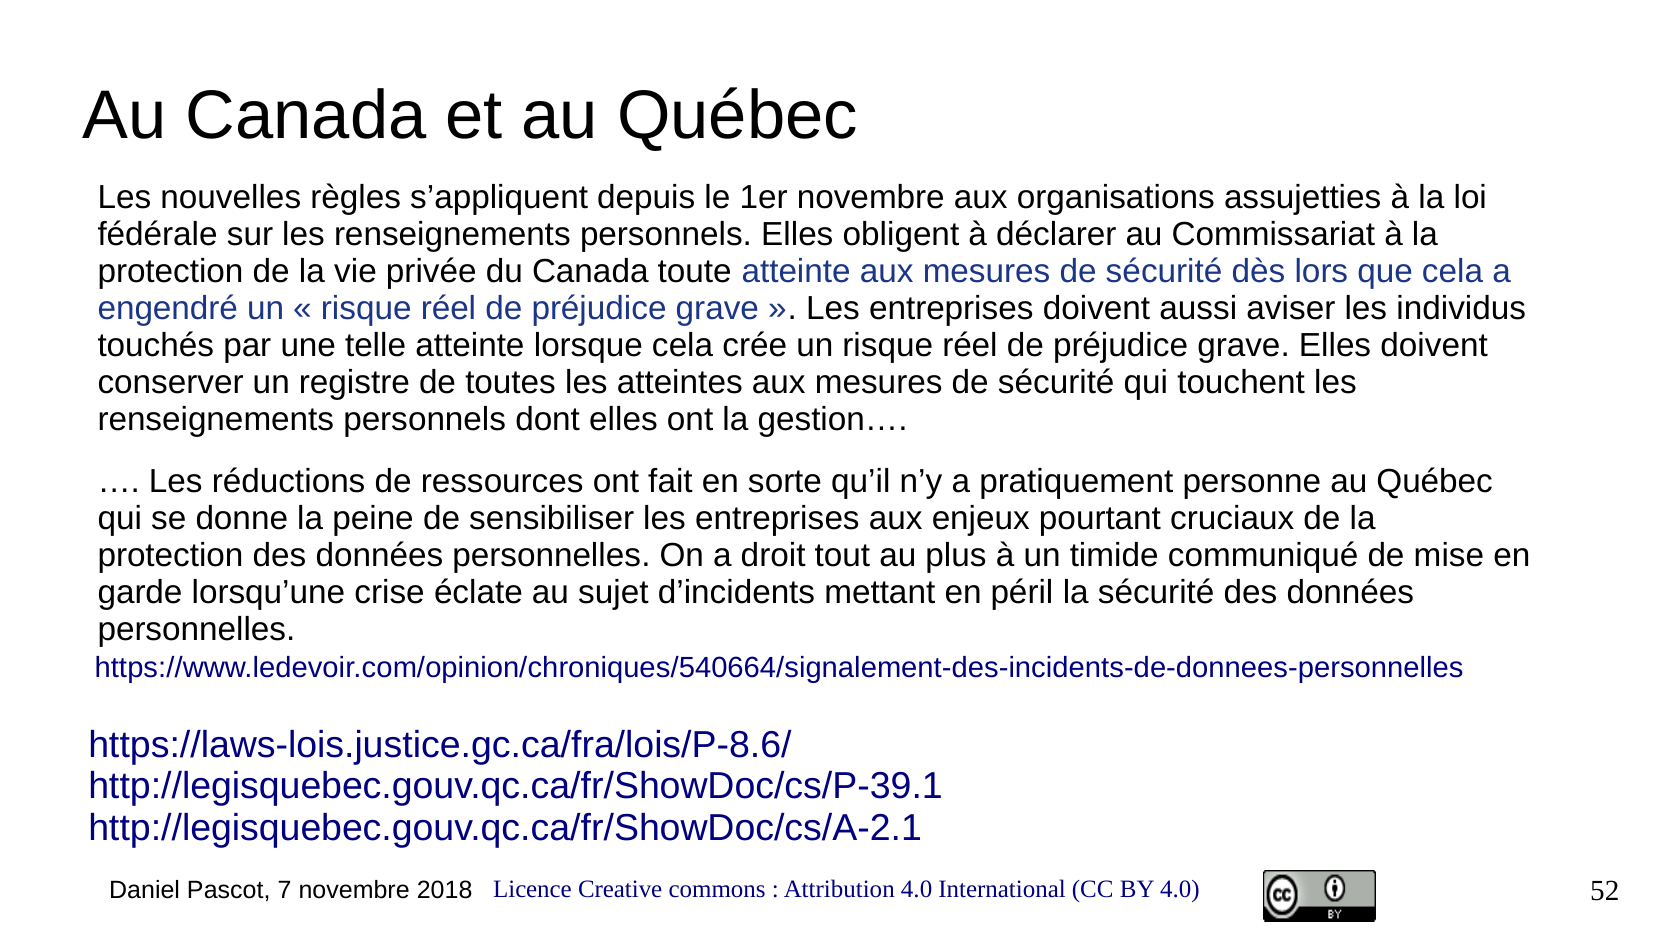

# Au Canada et au Québec
Les nouvelles règles s’appliquent depuis le 1er novembre aux organisations assujetties à la loi fédérale sur les renseignements personnels. Elles obligent à déclarer au Commissariat à la protection de la vie privée du Canada toute atteinte aux mesures de sécurité dès lors que cela a engendré un « risque réel de préjudice grave ». Les entreprises doivent aussi aviser les individus touchés par une telle atteinte lorsque cela crée un risque réel de préjudice grave. Elles doivent conserver un registre de toutes les atteintes aux mesures de sécurité qui touchent les renseignements personnels dont elles ont la gestion….
…. Les réductions de ressources ont fait en sorte qu’il n’y a pratiquement personne au Québec qui se donne la peine de sensibiliser les entreprises aux enjeux pourtant cruciaux de la protection des données personnelles. On a droit tout au plus à un timide communiqué de mise en garde lorsqu’une crise éclate au sujet d’incidents mettant en péril la sécurité des données personnelles.
https://www.ledevoir.com/opinion/chroniques/540664/signalement-des-incidents-de-donnees-personnelles
https://laws-lois.justice.gc.ca/fra/lois/P-8.6/
http://legisquebec.gouv.qc.ca/fr/ShowDoc/cs/P-39.1
http://legisquebec.gouv.qc.ca/fr/ShowDoc/cs/A-2.1
52